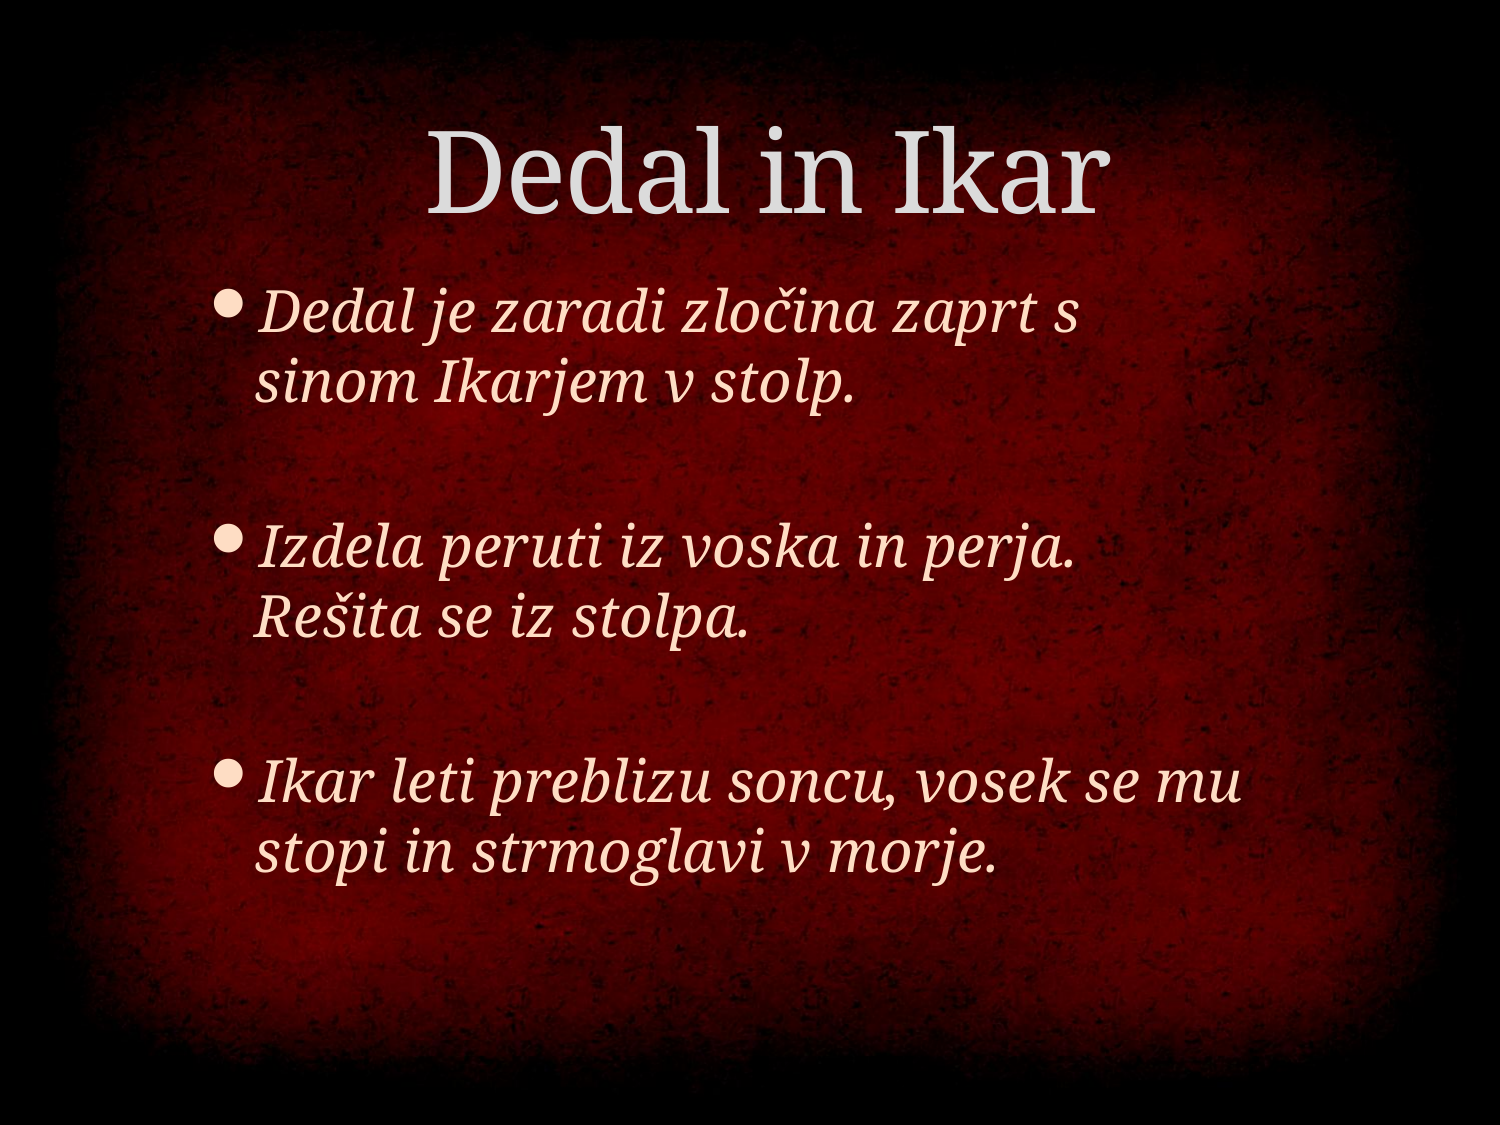

Dedal in Ikar
# Dedal je zaradi zločina zaprt s sinom Ikarjem v stolp.
Izdela peruti iz voska in perja. Rešita se iz stolpa.
Ikar leti preblizu soncu, vosek se mu stopi in strmoglavi v morje.